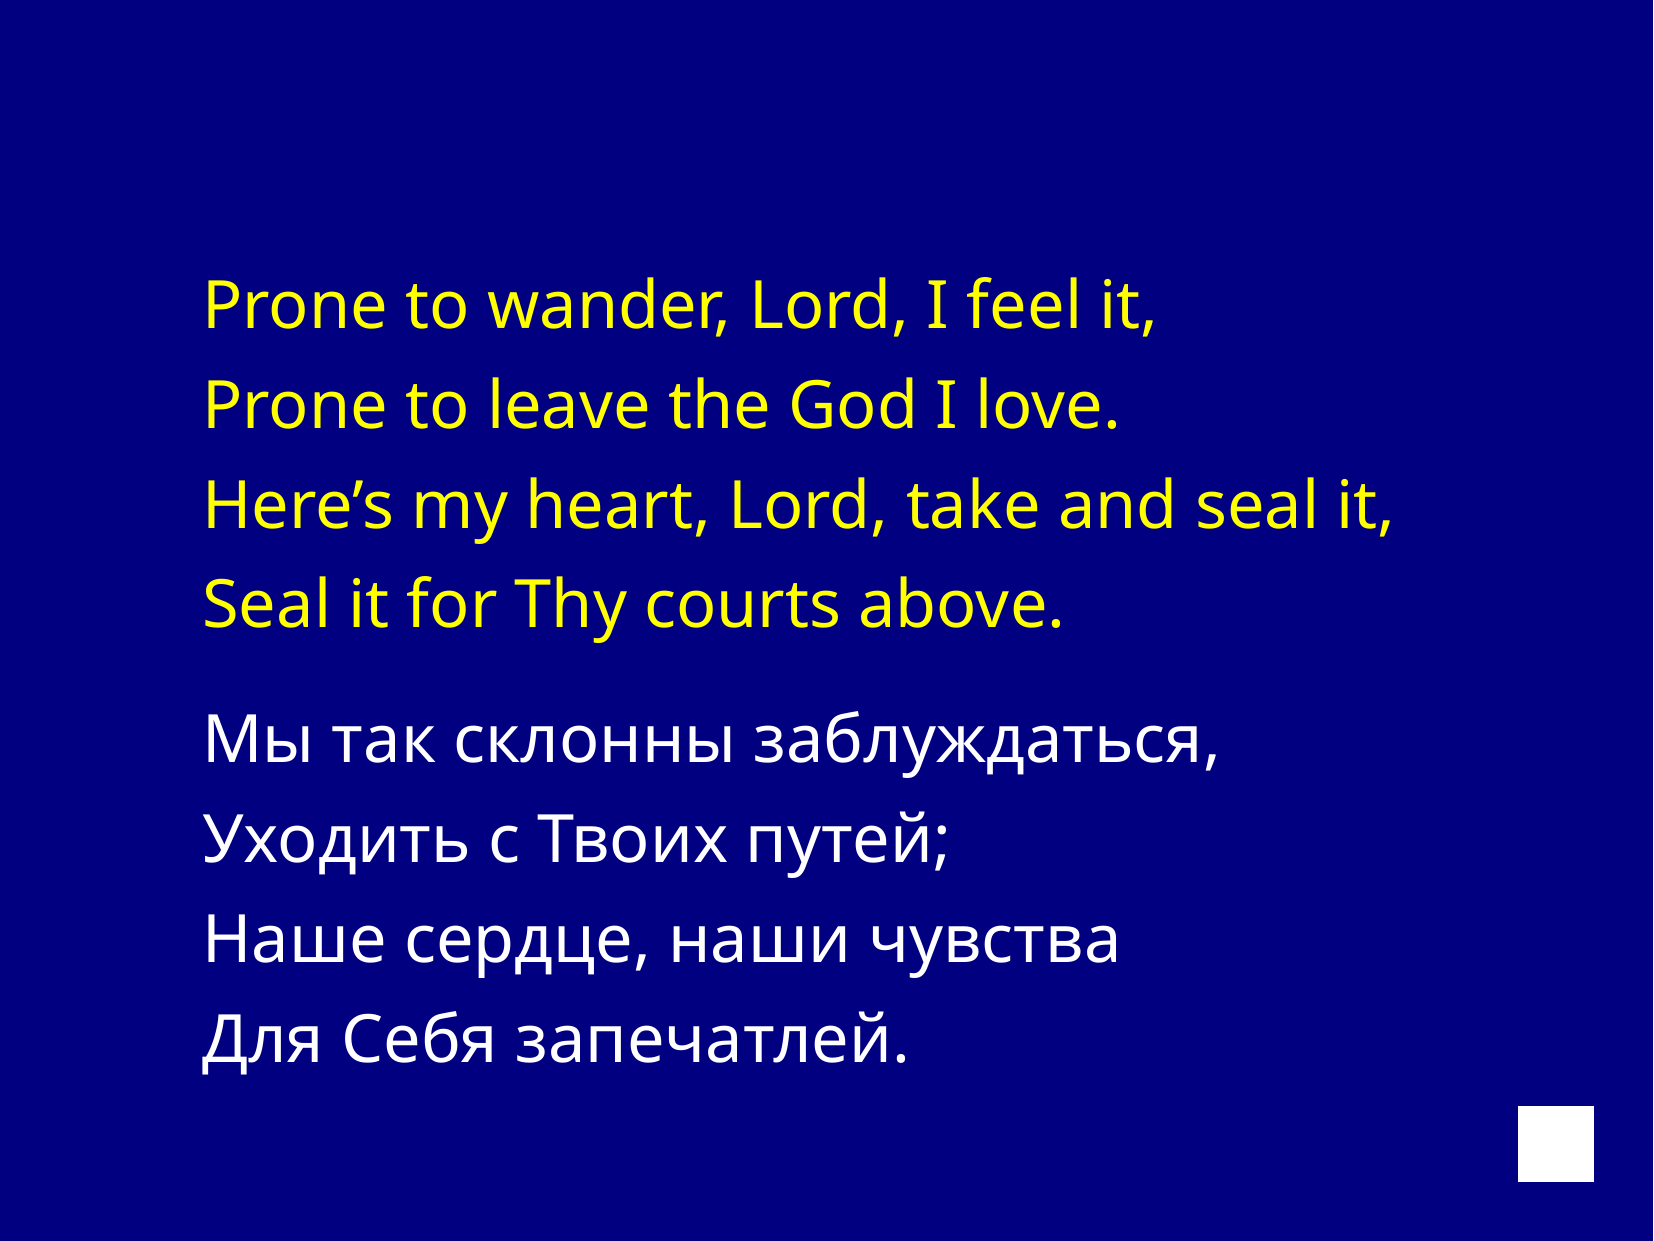

Prone to wander, Lord, I feel it,
	Prone to leave the God I love.
	Here’s my heart, Lord, take and seal it,
	Seal it for Thy courts above.
	Мы так склонны заблуждаться,
	Уходить с Твоих путей;
	Наше сердце, наши чувства
	Для Себя запечатлей.